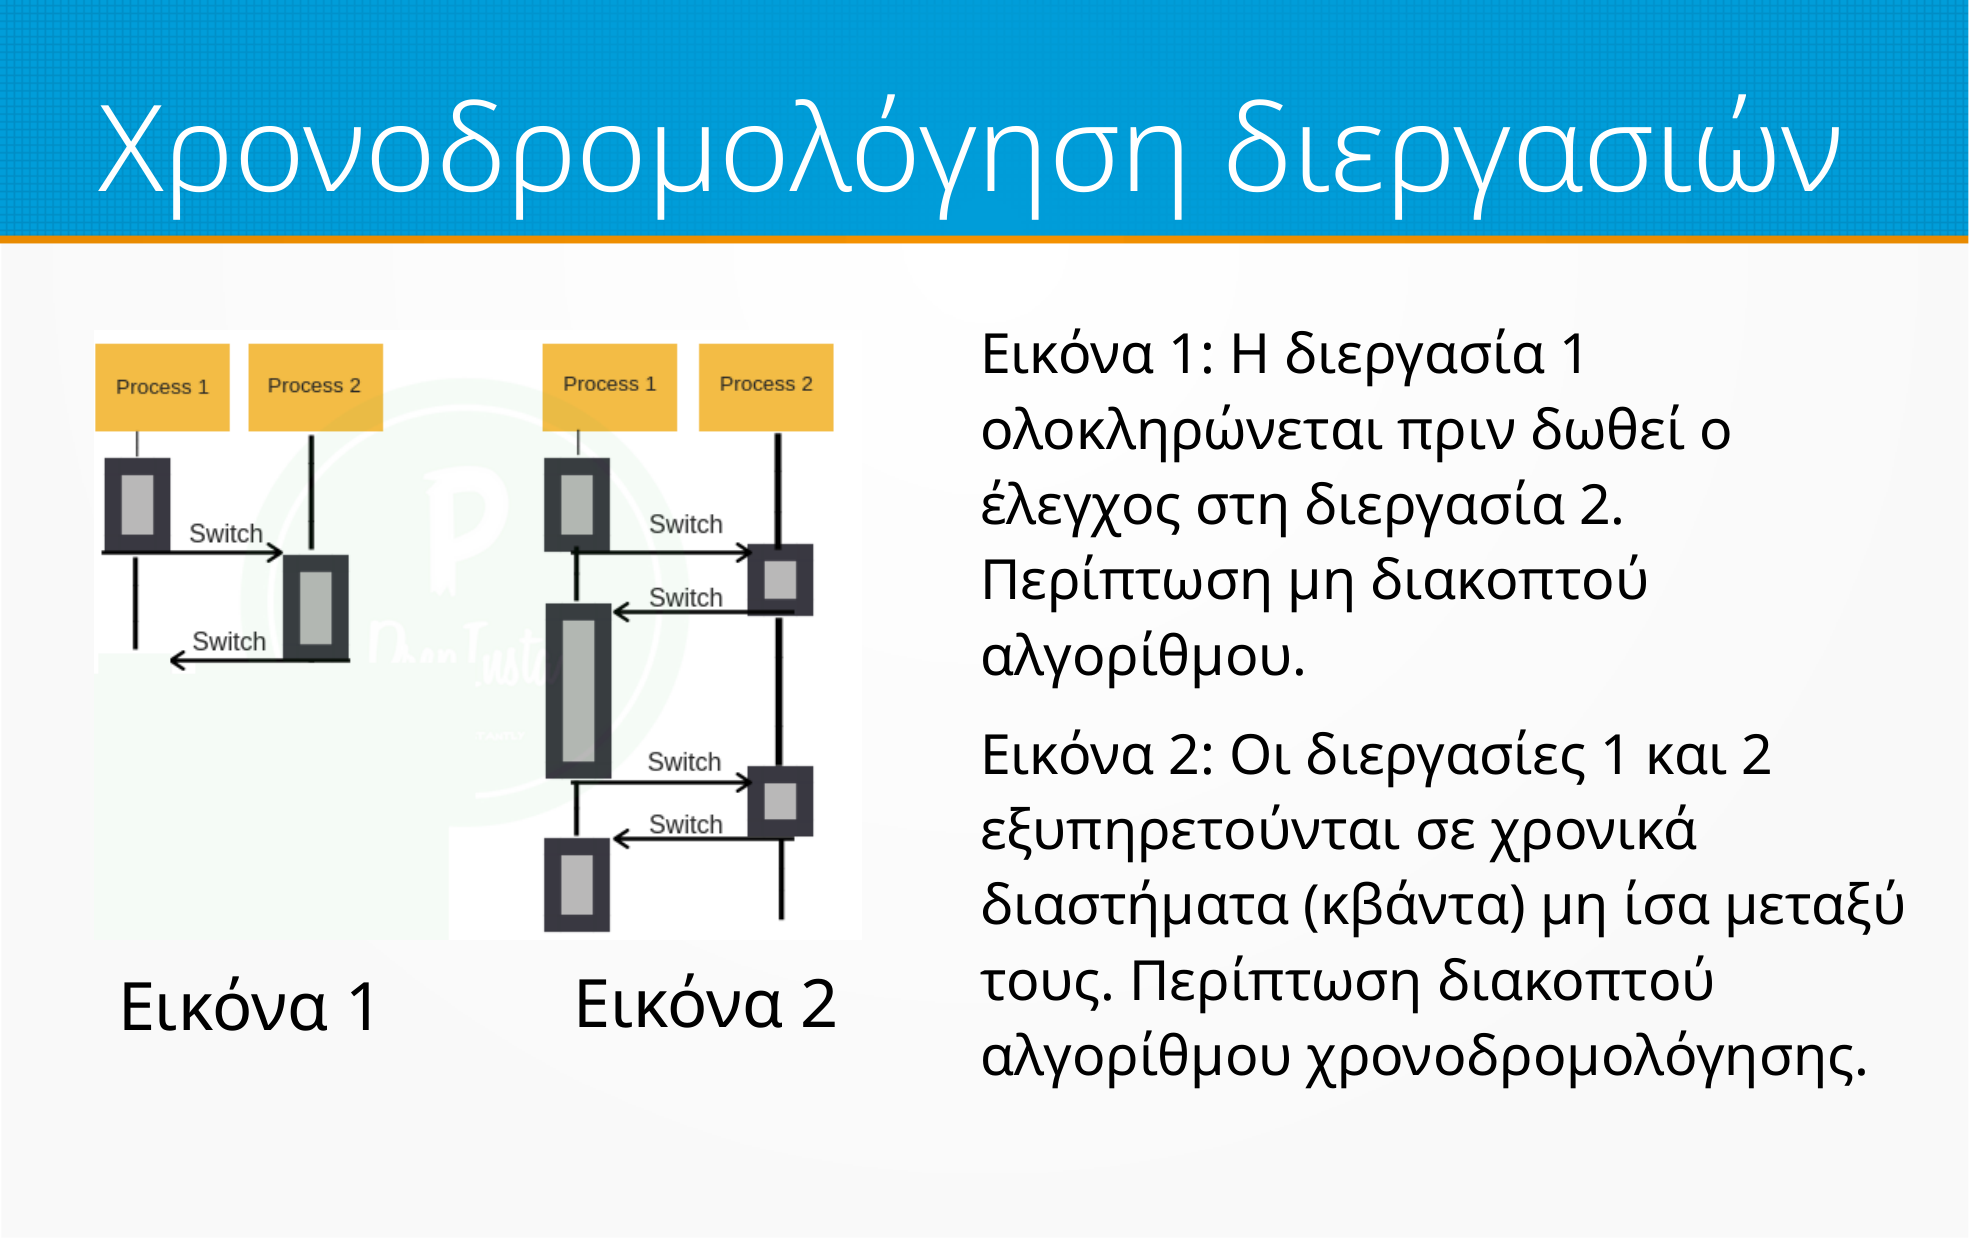

# Χρονοδρομολόγηση διεργασιών
Εικόνα 1: Η διεργασία 1 ολοκληρώνεται πριν δωθεί ο έλεγχος στη διεργασία 2. Περίπτωση μη διακοπτού αλγορίθμου.
Εικόνα 2: Οι διεργασίες 1 και 2 εξυπηρετούνται σε χρονικά διαστήματα (κβάντα) μη ίσα μεταξύ τους. Περίπτωση διακοπτού αλγορίθμου χρονοδρομολόγησης.
Εικόνα 2
Εικόνα 1